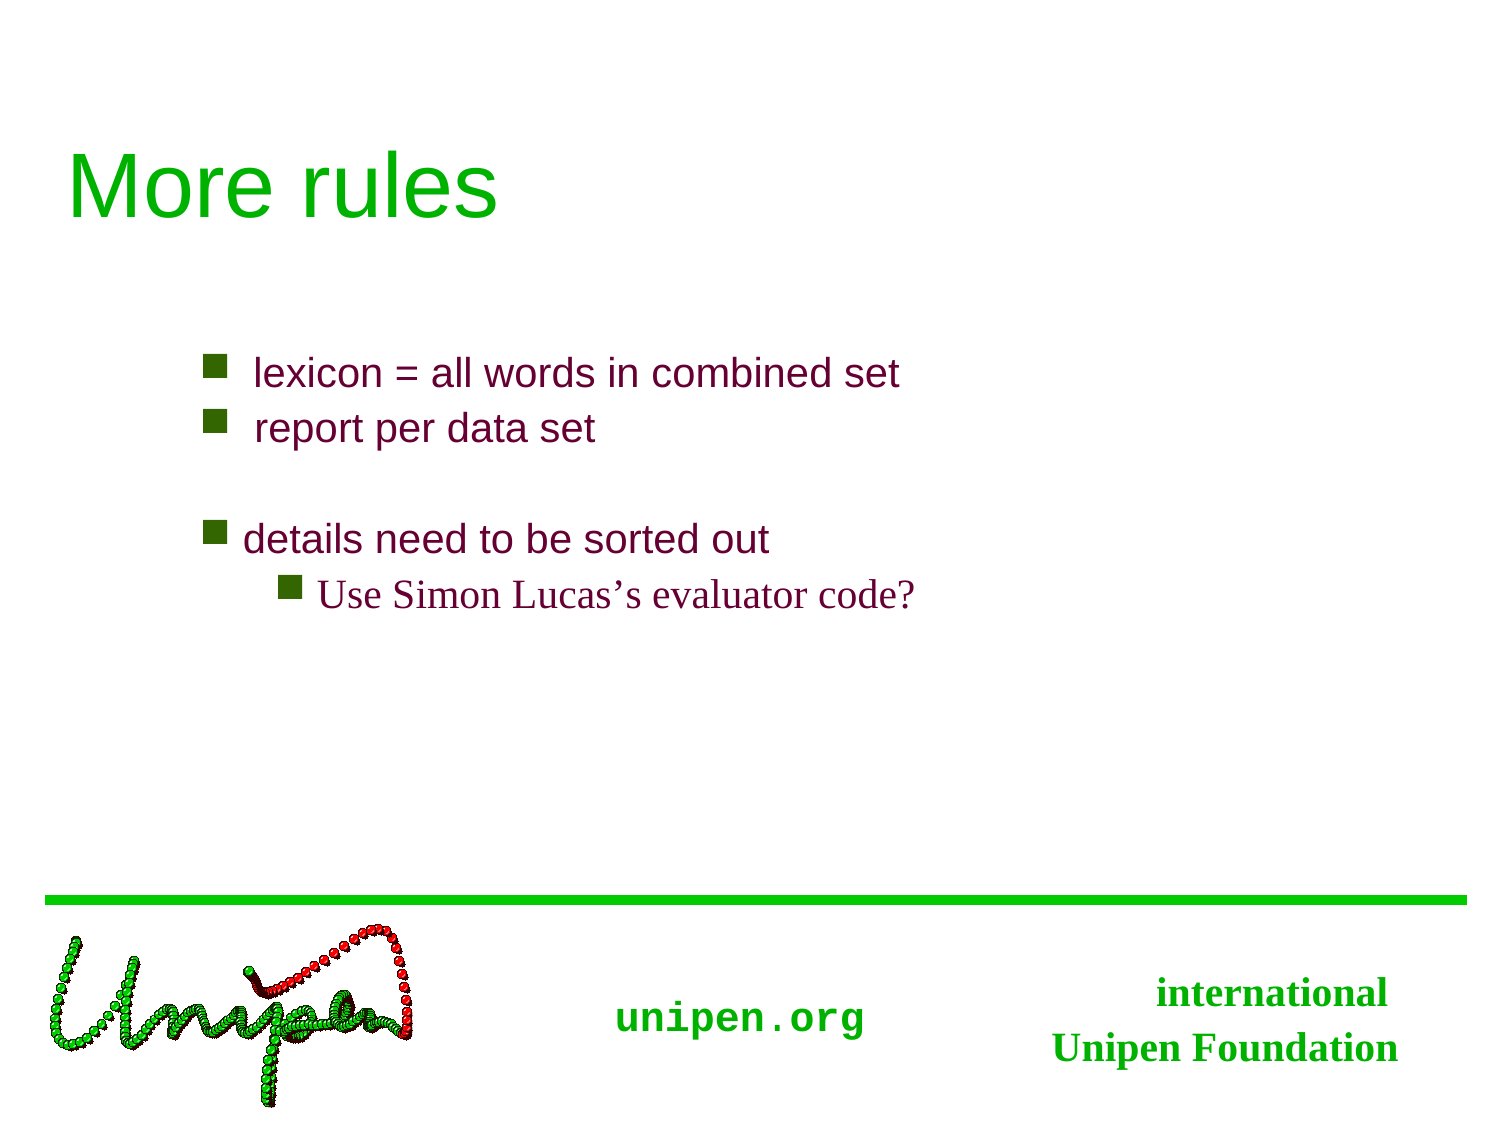

# More rules
 lexicon = all words in combined set
 report per data set
 details need to be sorted out
 Use Simon Lucas’s evaluator code?